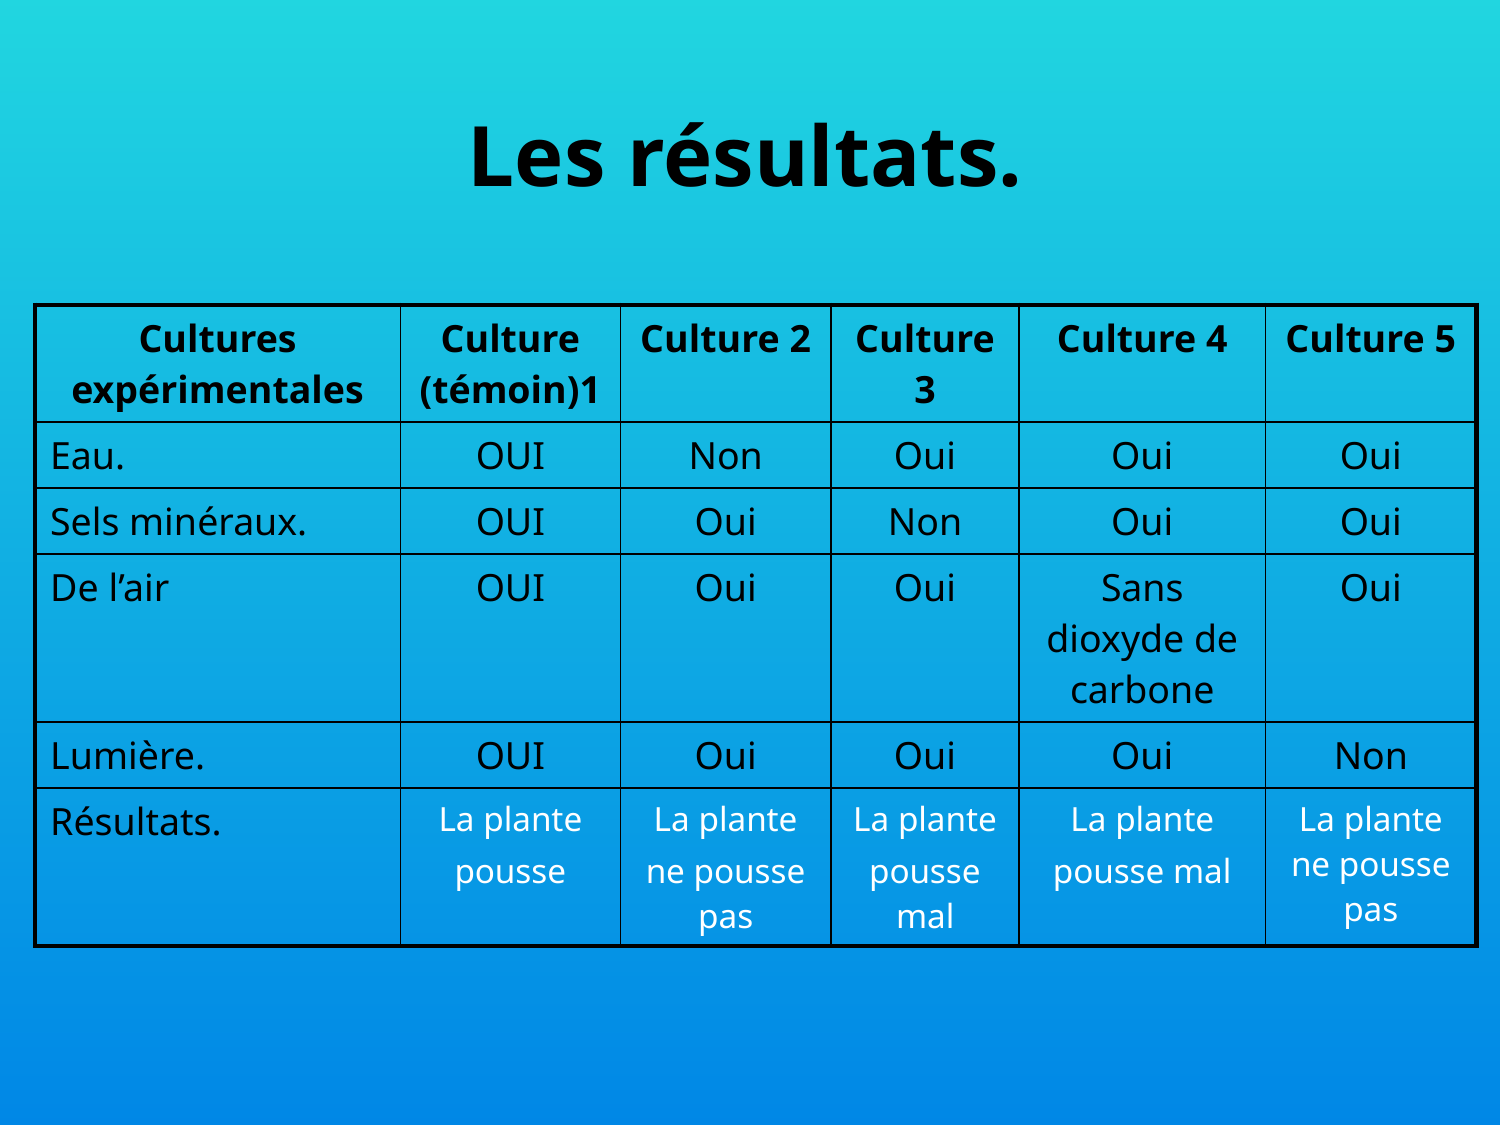

# Les résultats.
| Cultures expérimentales | Culture (témoin)1 | Culture 2 | Culture 3 | Culture 4 | Culture 5 |
| --- | --- | --- | --- | --- | --- |
| Eau. | OUI | Non | Oui | Oui | Oui |
| Sels minéraux. | OUI | Oui | Non | Oui | Oui |
| De l’air | OUI | Oui | Oui | Sans dioxyde de carbone | Oui |
| Lumière. | OUI | Oui | Oui | Oui | Non |
| Résultats. | La plante pousse | La plante ne pousse pas | La plante pousse mal | La plante pousse mal | La plante ne pousse pas |